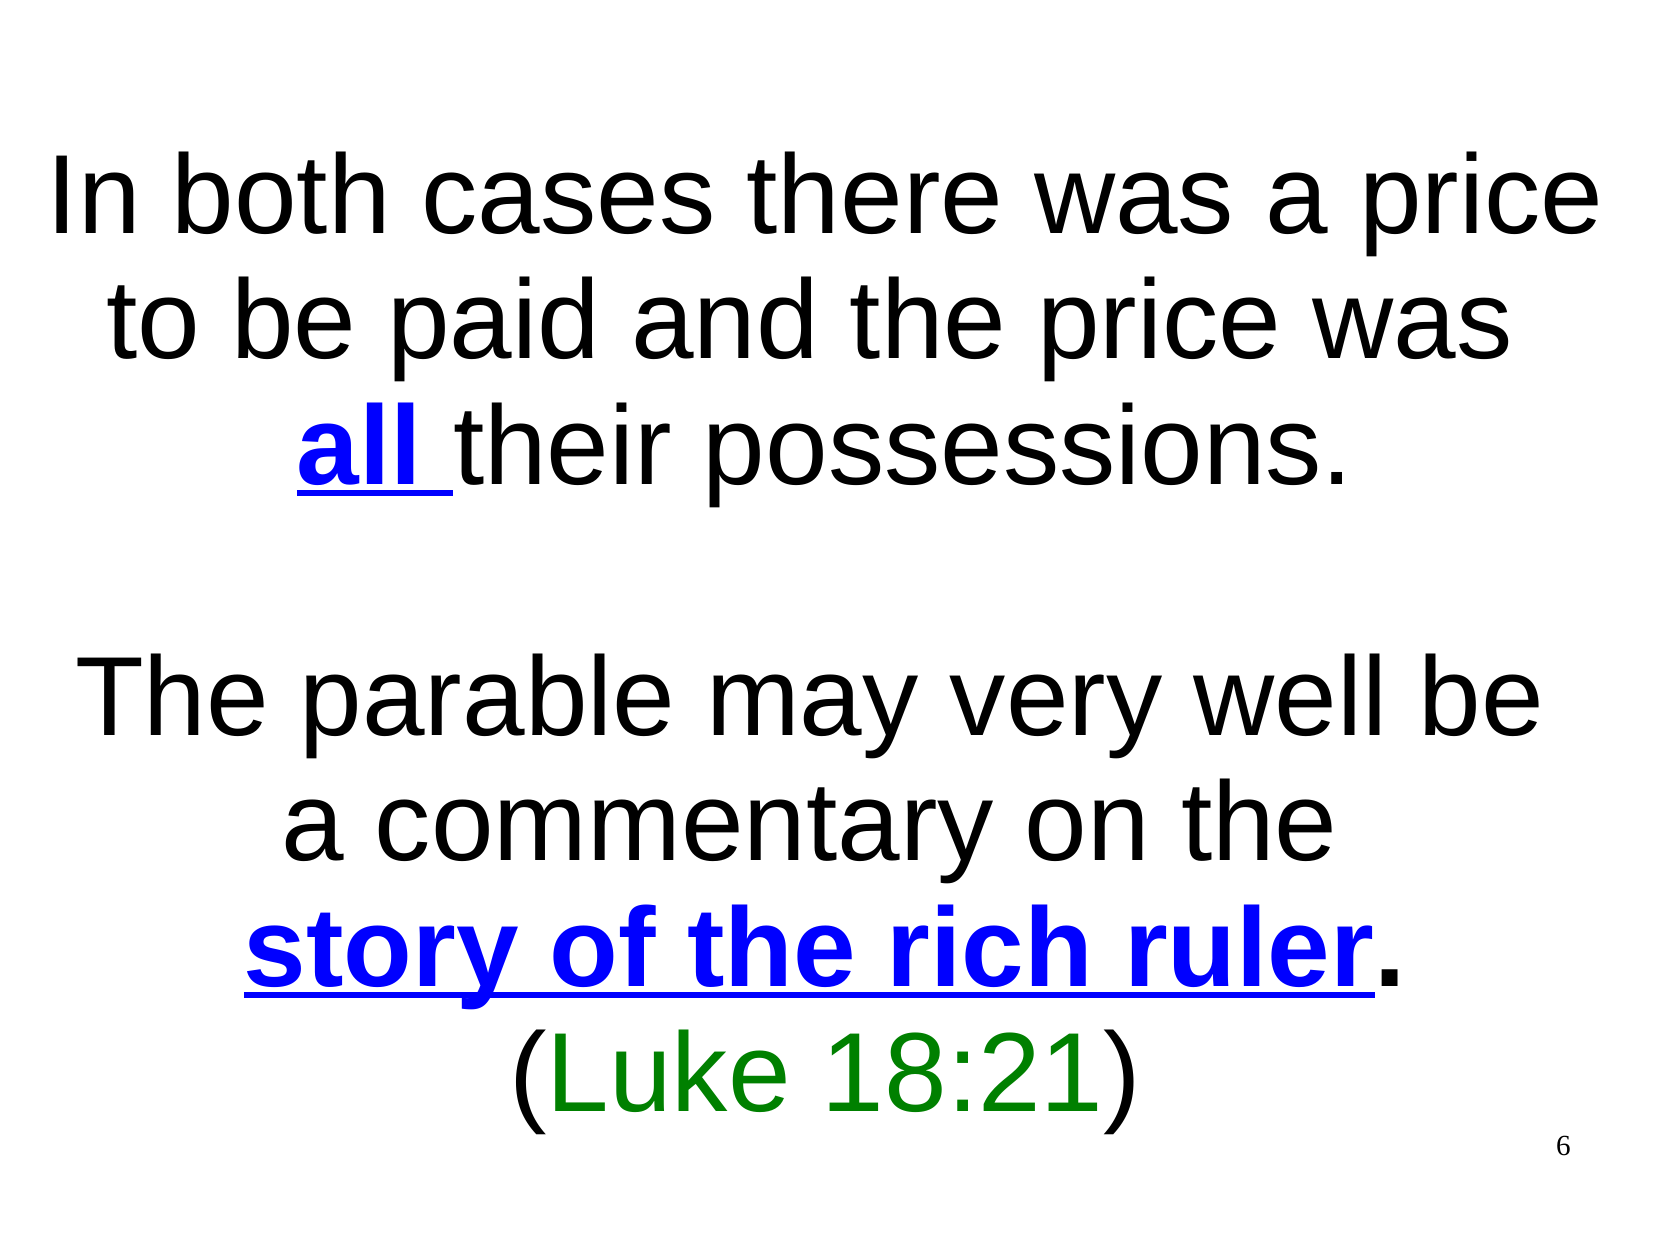

# In both cases there was a price to be paid and the price was all their possessions.
The parable may very well be a commentary on the
story of the rich ruler.
(Luke 18:21)
6